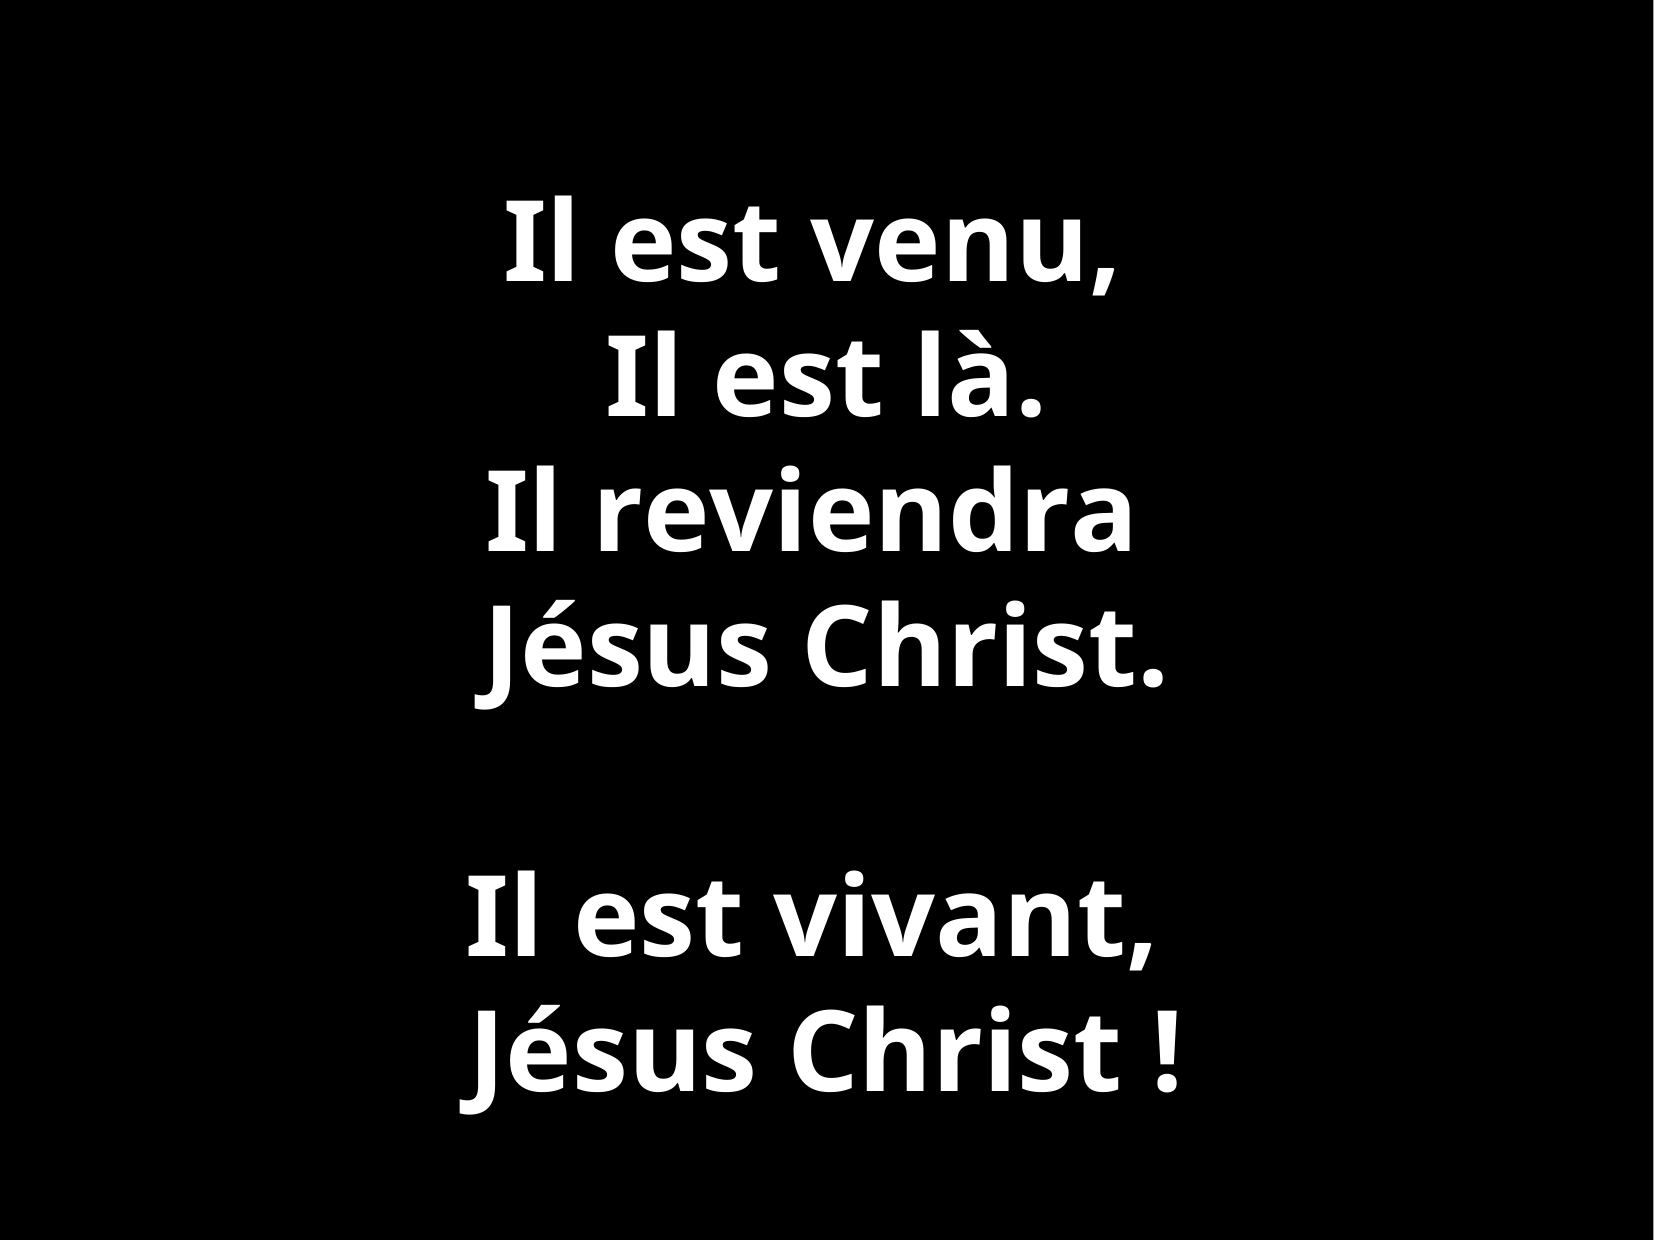

# Il est venu, Il est là. Il reviendra Jésus Christ. Il est vivant, Jésus Christ !